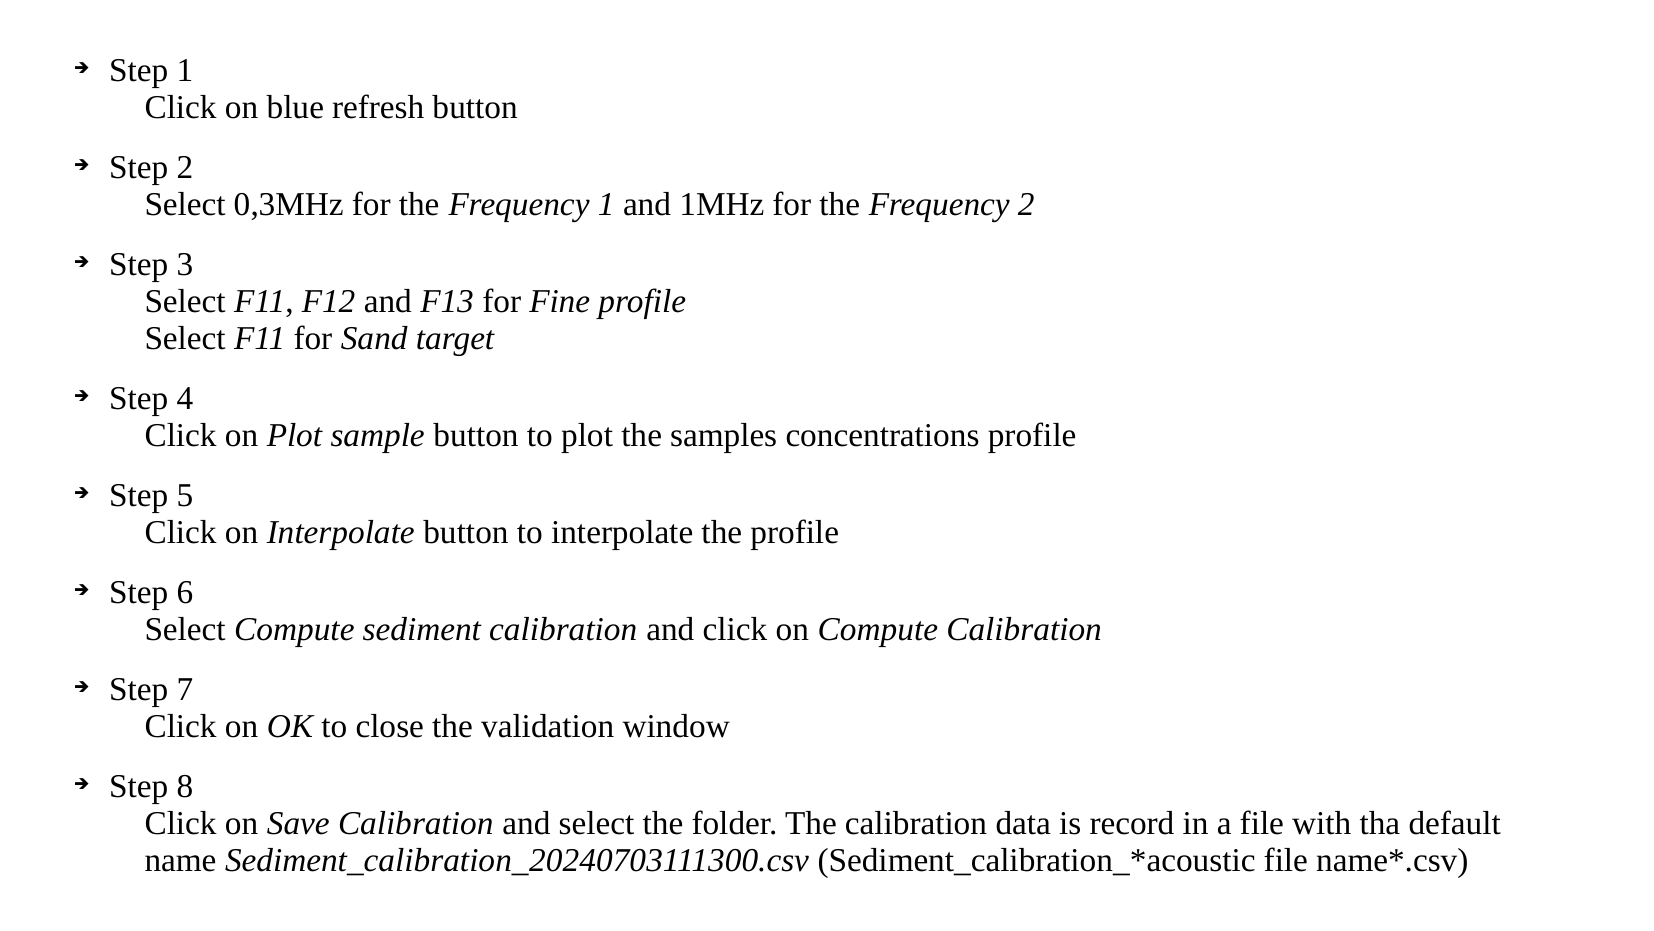

Step 1
Click on blue refresh button
Step 2
Select 0,3MHz for the Frequency 1 and 1MHz for the Frequency 2
Step 3
Select F11, F12 and F13 for Fine profile
Select F11 for Sand target
Step 4
Click on Plot sample button to plot the samples concentrations profile
Step 5
Click on Interpolate button to interpolate the profile
Step 6
Select Compute sediment calibration and click on Compute Calibration
Step 7
Click on OK to close the validation window
Step 8
Click on Save Calibration and select the folder. The calibration data is record in a file with tha default name Sediment_calibration_20240703111300.csv (Sediment_calibration_*acoustic file name*.csv)